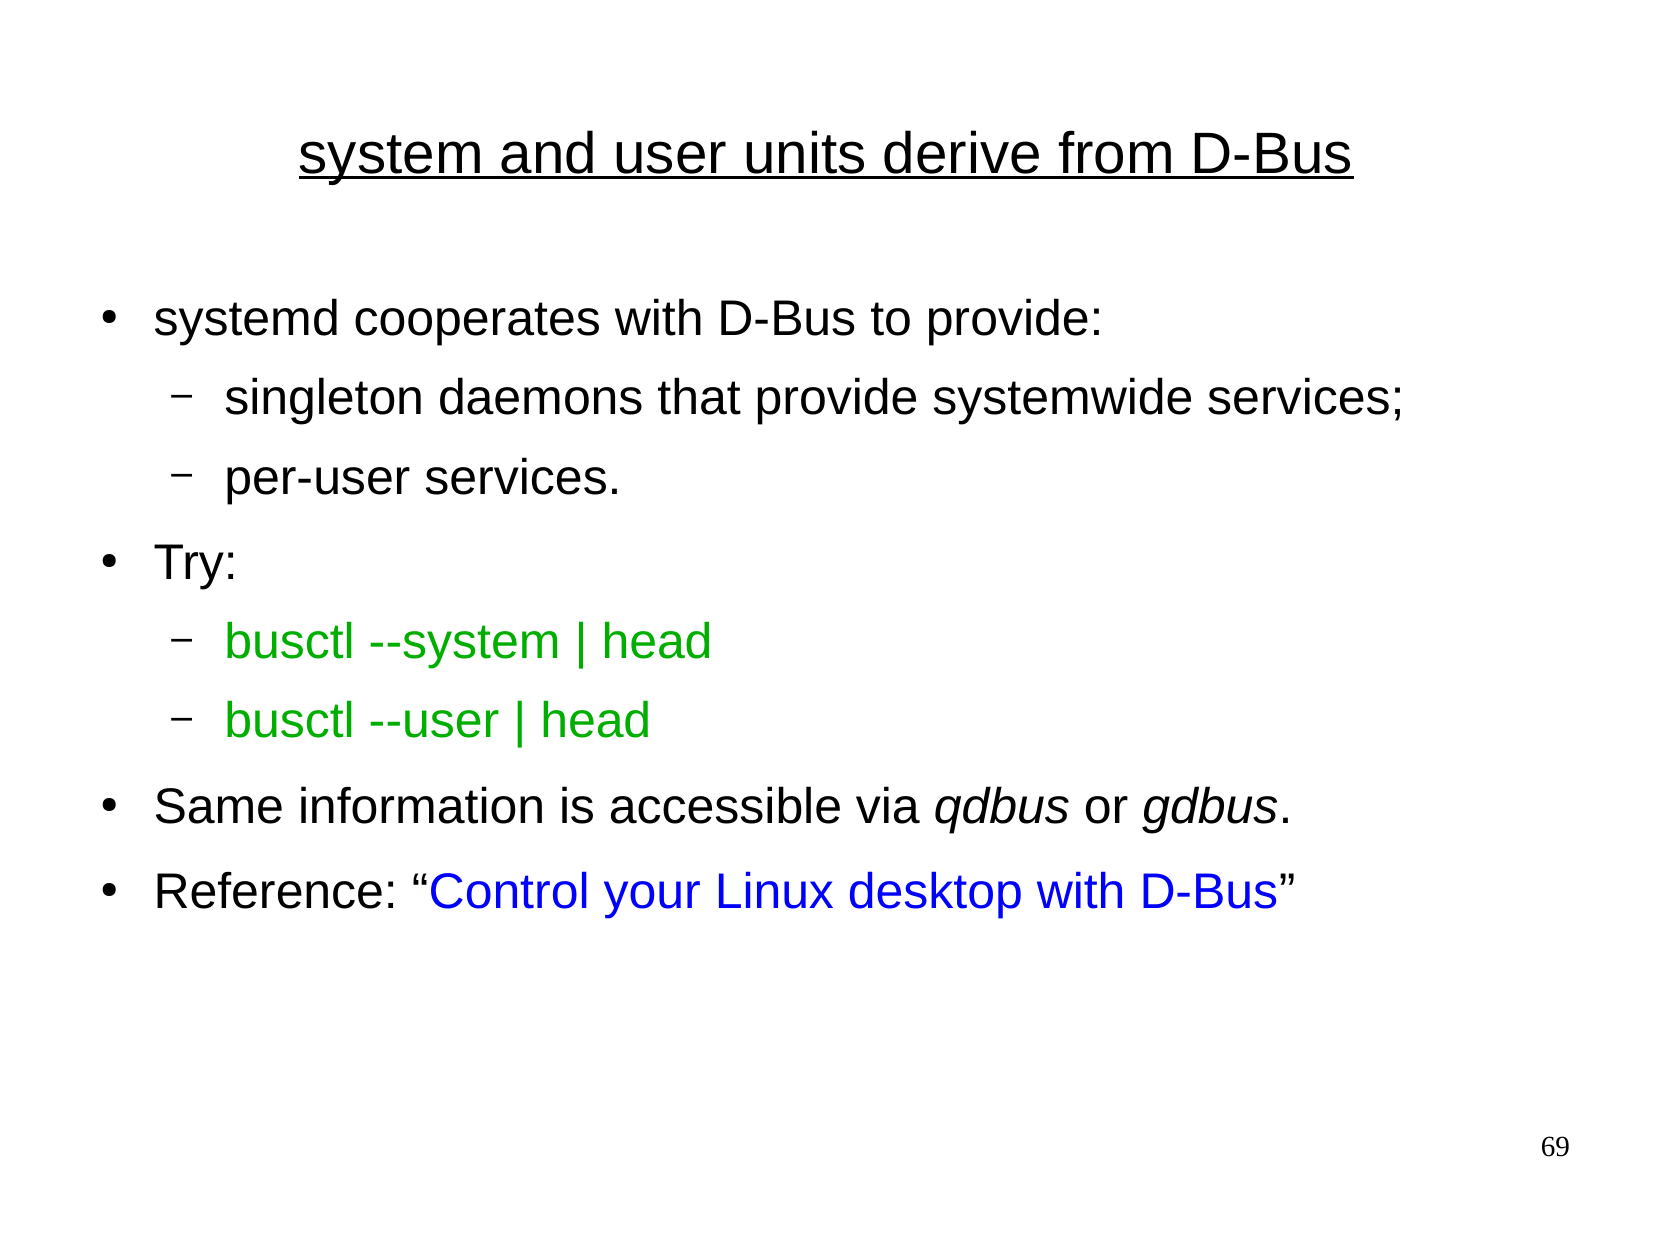

# system and user units derive from D-Bus
systemd cooperates with D-Bus to provide:
singleton daemons that provide systemwide services;
per-user services.
Try:
busctl --system | head
busctl --user | head
Same information is accessible via qdbus or gdbus.
Reference: “Control your Linux desktop with D-Bus”
69